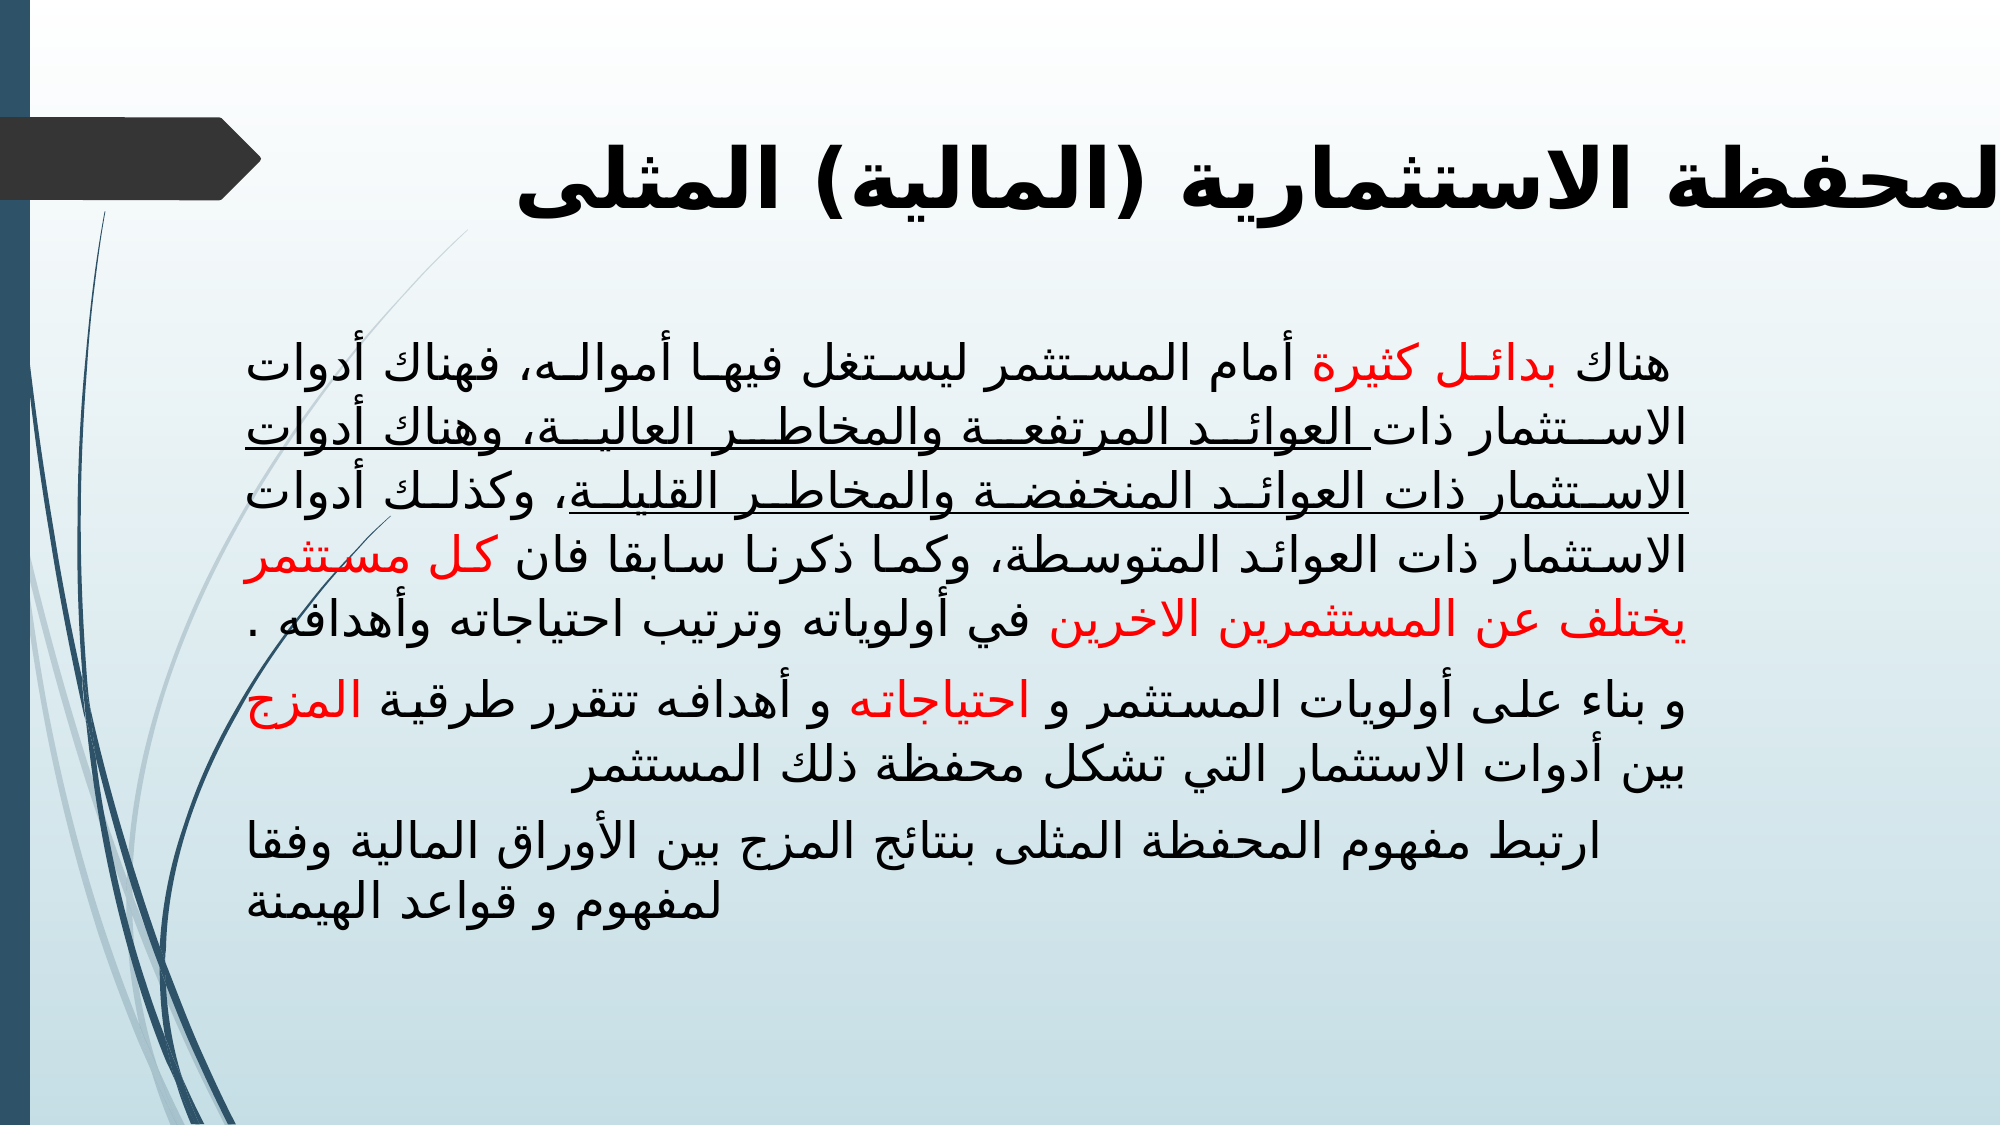

المحفظة الاستثمارية (المالية) المثلى
 هناك بدائل كثيرة أمام المستثمر ليستغل فيها أمواله، فهناك أدوات الاستثمار ذات العوائد المرتفعة والمخاطر العالية، وهناك أدوات الاستثمار ذات العوائد المنخفضة والمخاطر القليلة، وكذلك أدوات الاستثمار ذات العوائد المتوسطة، وكما ذكرنا سابقا فان كل مستثمر يختلف عن المستثمرين الاخرين في أولوياته وترتيب احتياجاته وأهدافه .
و بناء على أولويات المستثمر و احتياجاته و أهدافه تتقرر طرقية المزج بين أدوات الاستثمار التي تشكل محفظة ذلك المستثمر
ارتبط مفهوم المحفظة المثلى بنتائج المزج بين الأوراق المالية وفقا لمفهوم و قواعد الهيمنة